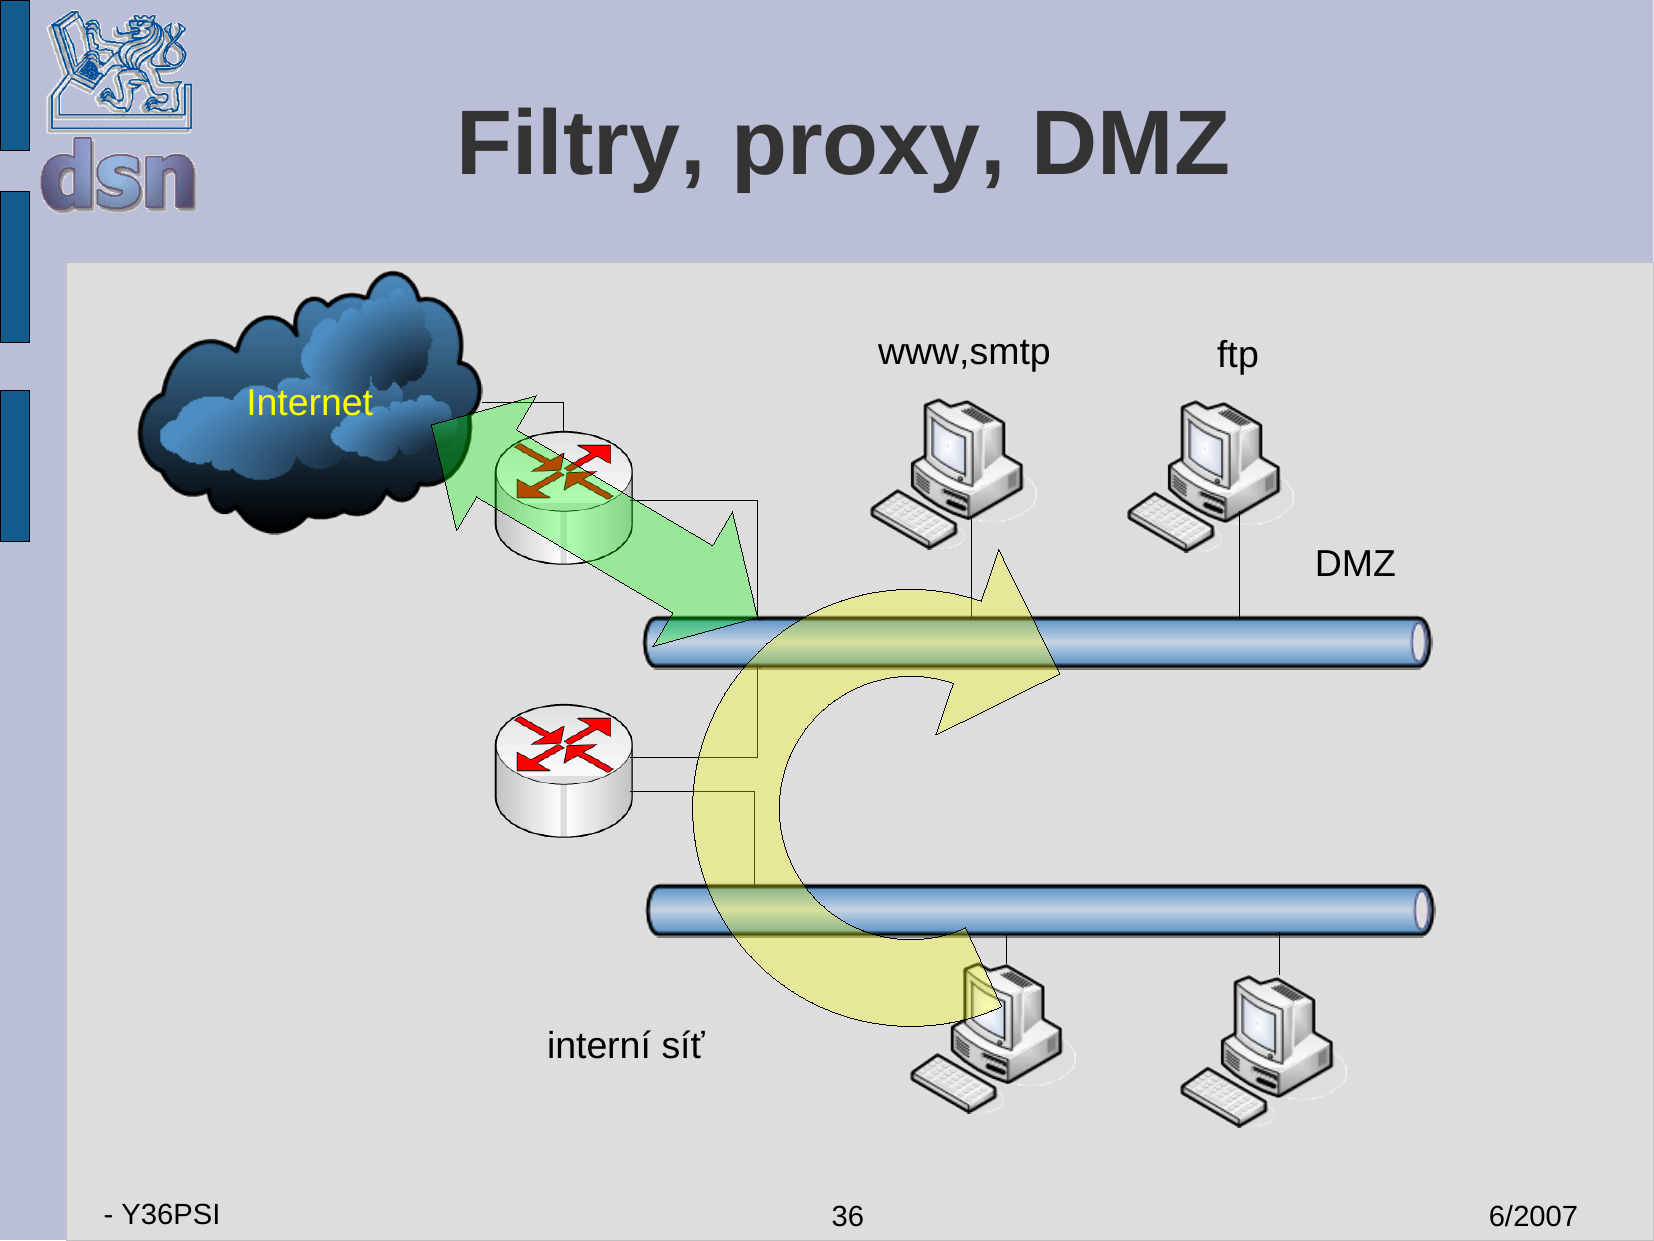

# Filtry, proxy, DMZ
Internet
www,smtp
ftp
DMZ
interní síť